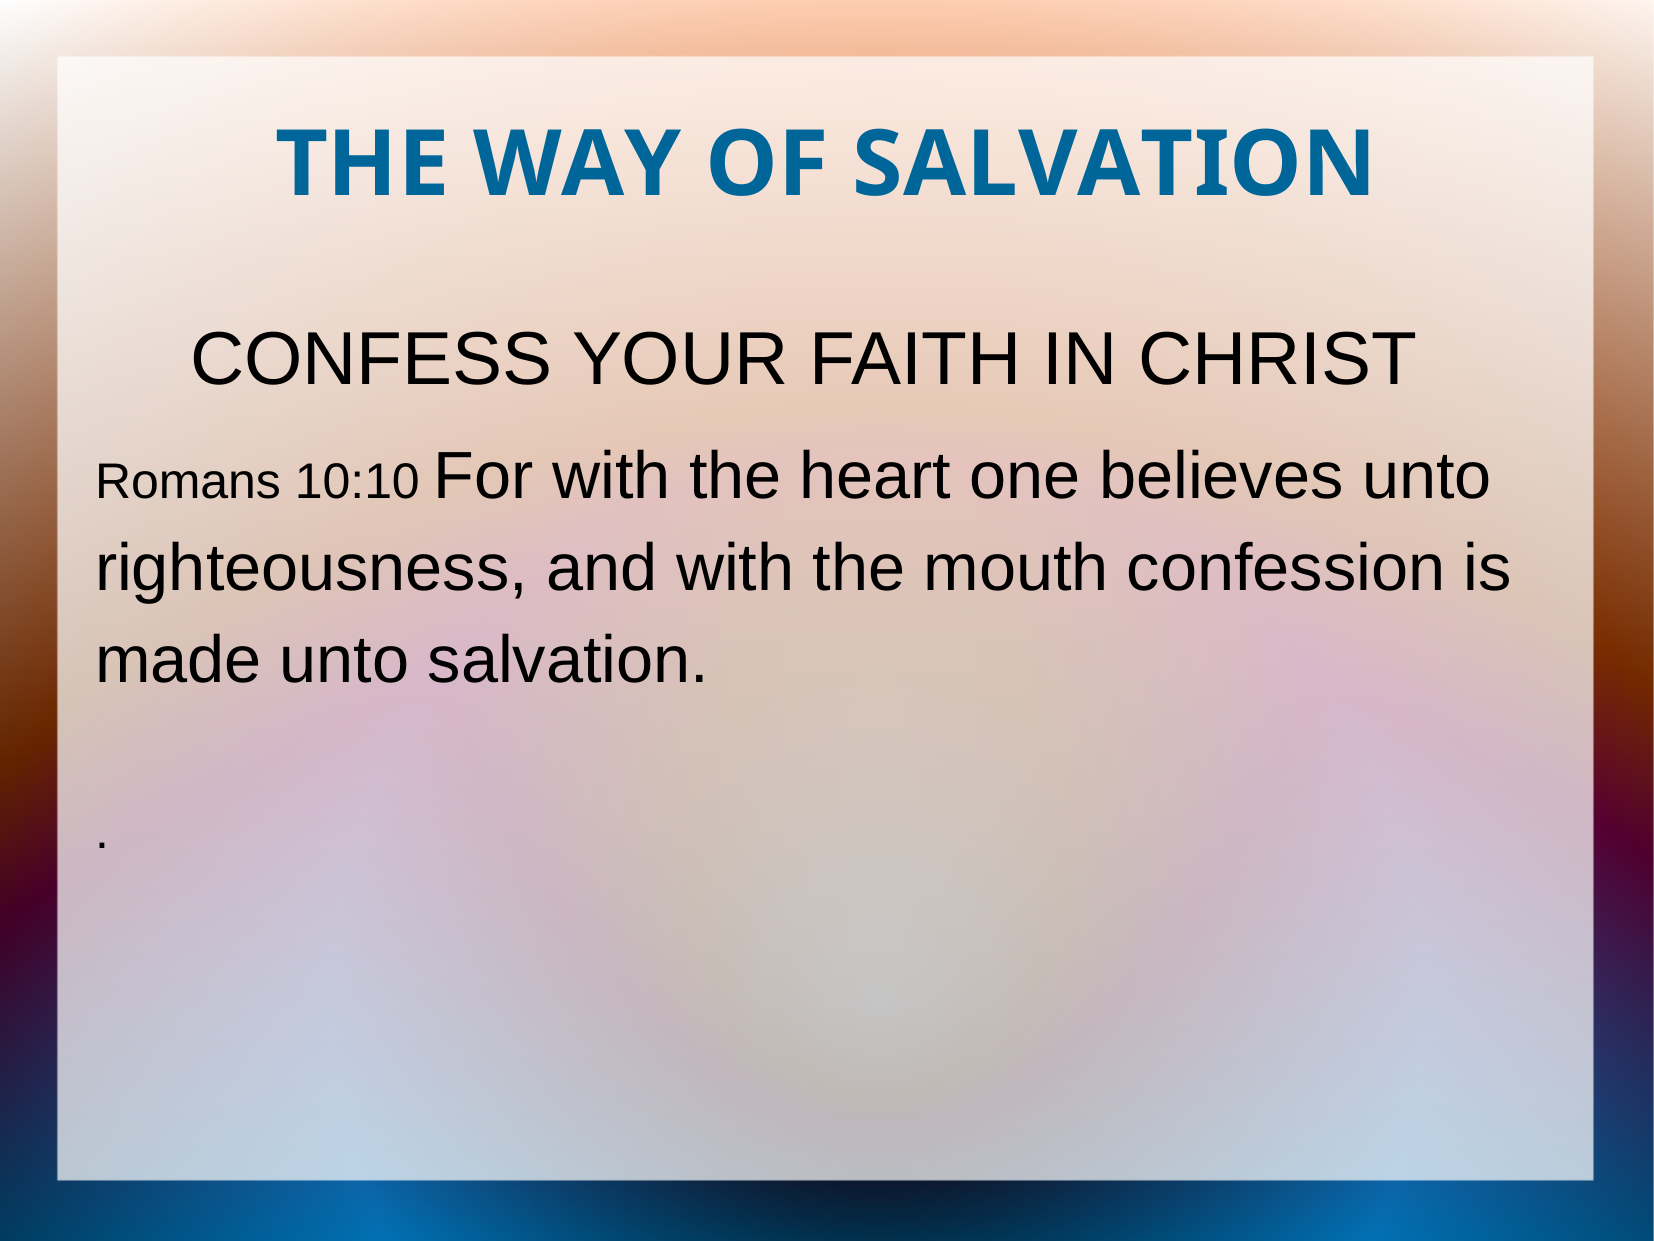

# THE WAY OF SALVATION
CONFESS YOUR FAITH IN CHRIST
Romans 10:10 For with the heart one believes unto righteousness, and with the mouth confession is made unto salvation.
.